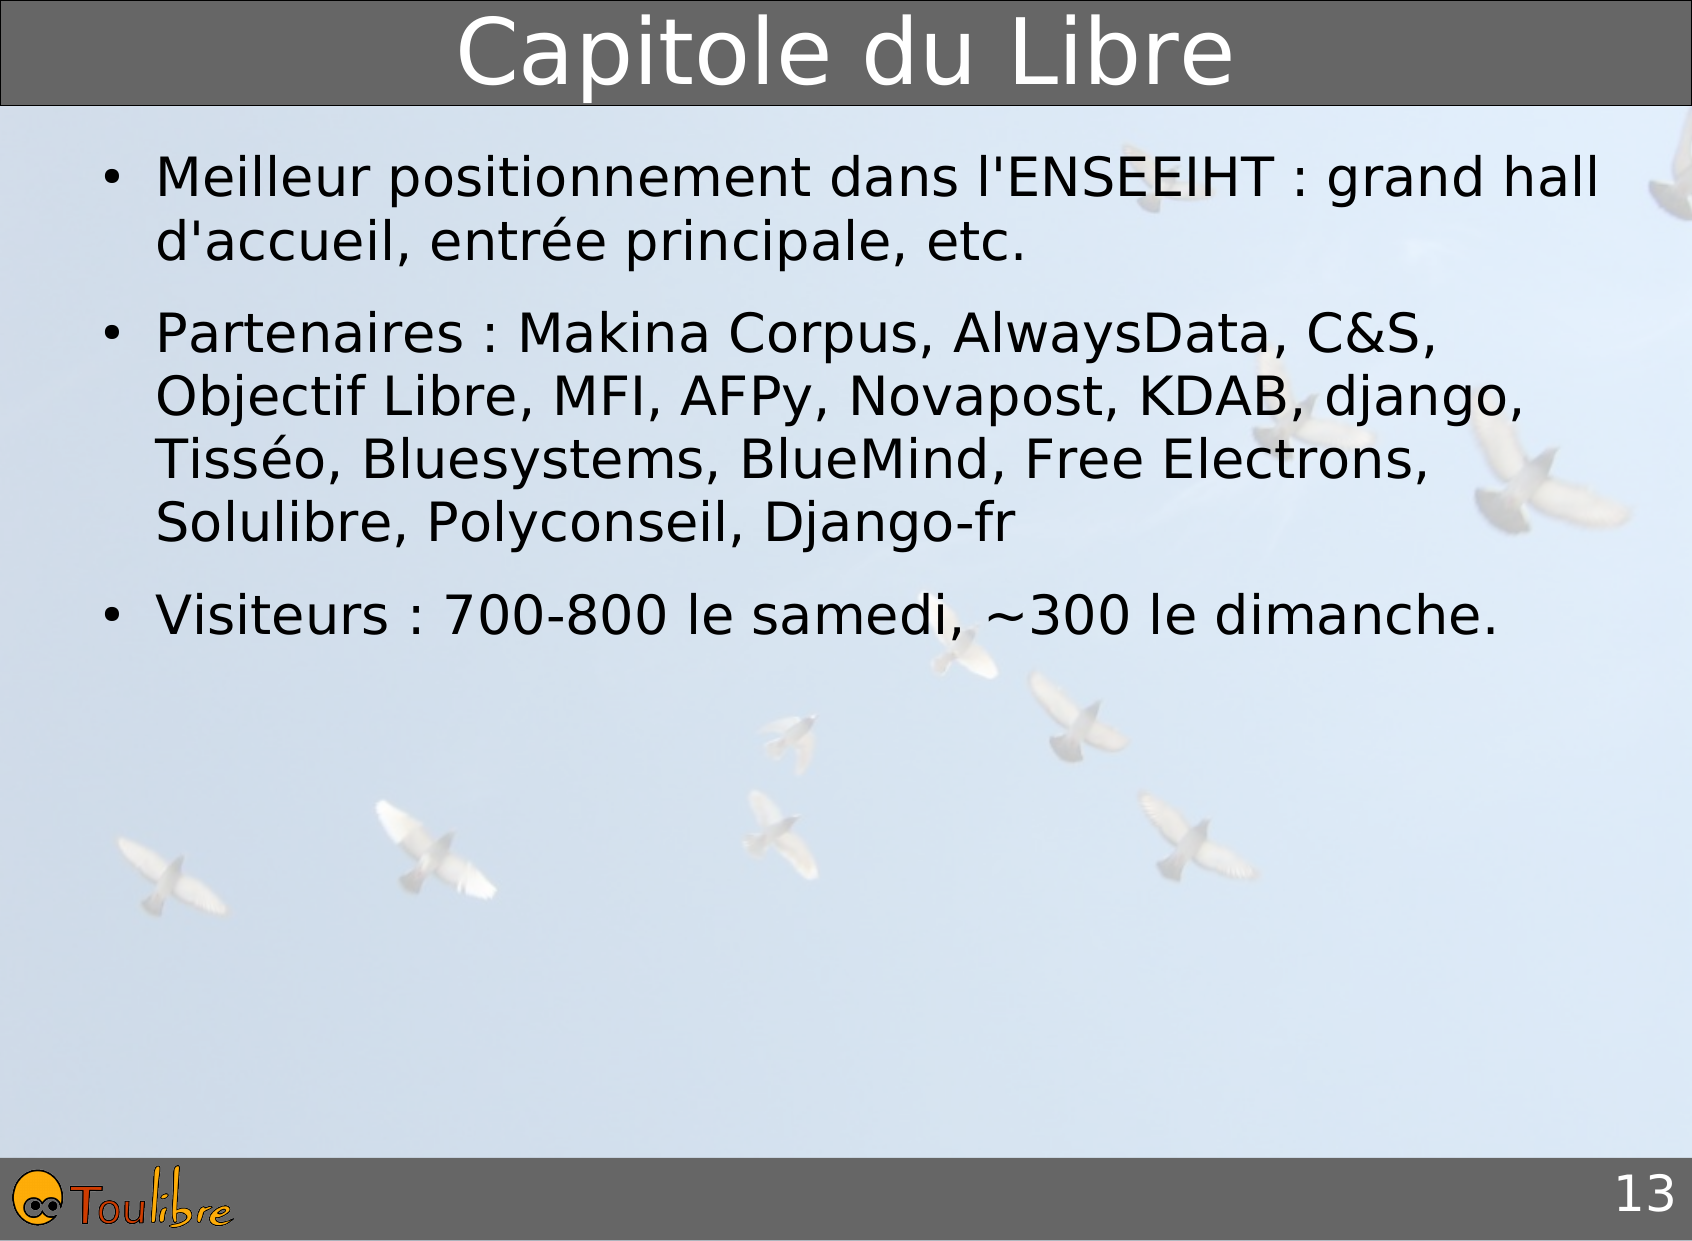

# Capitole du Libre
Meilleur positionnement dans l'ENSEEIHT : grand hall d'accueil, entrée principale, etc.
Partenaires : Makina Corpus, AlwaysData, C&S, Objectif Libre, MFI, AFPy, Novapost, KDAB, django, Tisséo, Bluesystems, BlueMind, Free Electrons, Solulibre, Polyconseil, Django-fr
Visiteurs : 700-800 le samedi, ~300 le dimanche.